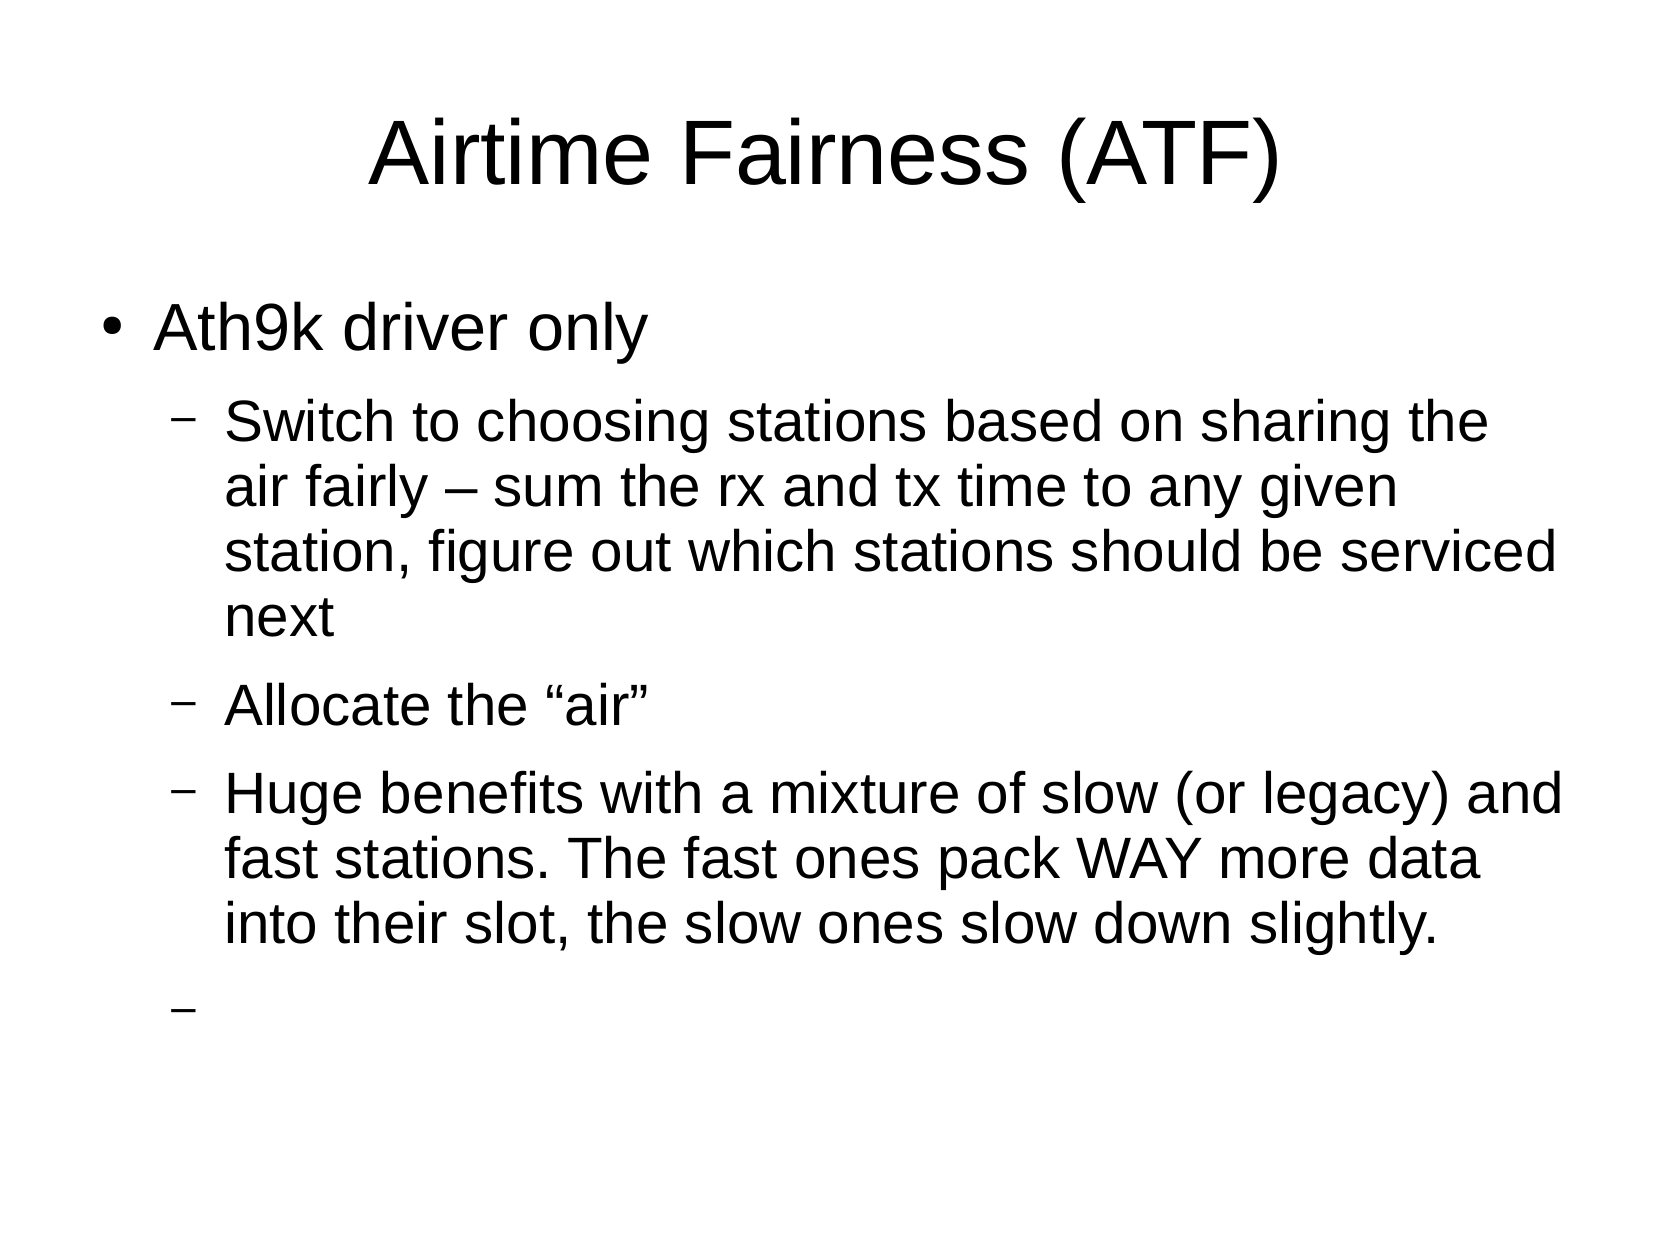

# Airtime Fairness (ATF)
Ath9k driver only
Switch to choosing stations based on sharing the air fairly – sum the rx and tx time to any given station, figure out which stations should be serviced next
Allocate the “air”
Huge benefits with a mixture of slow (or legacy) and fast stations. The fast ones pack WAY more data into their slot, the slow ones slow down slightly.